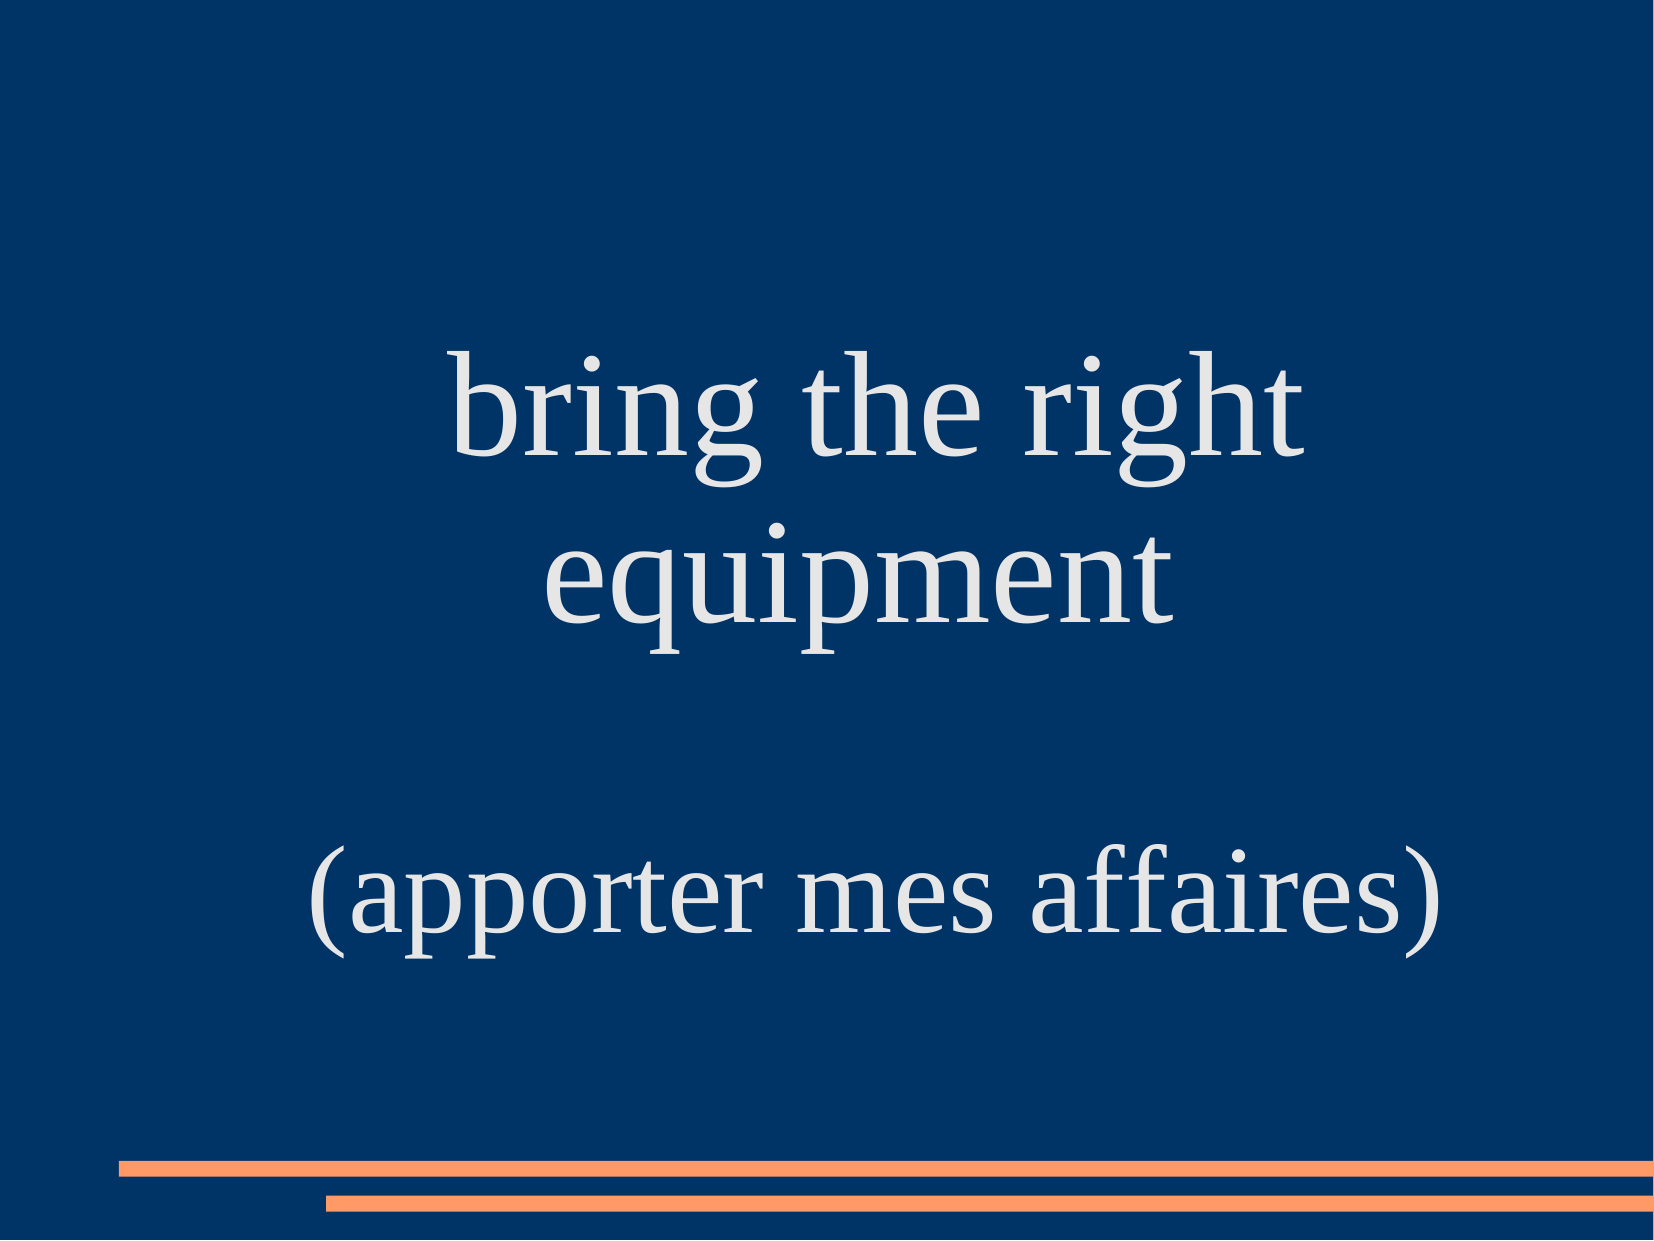

#
bring the right equipment
(apporter mes affaires)